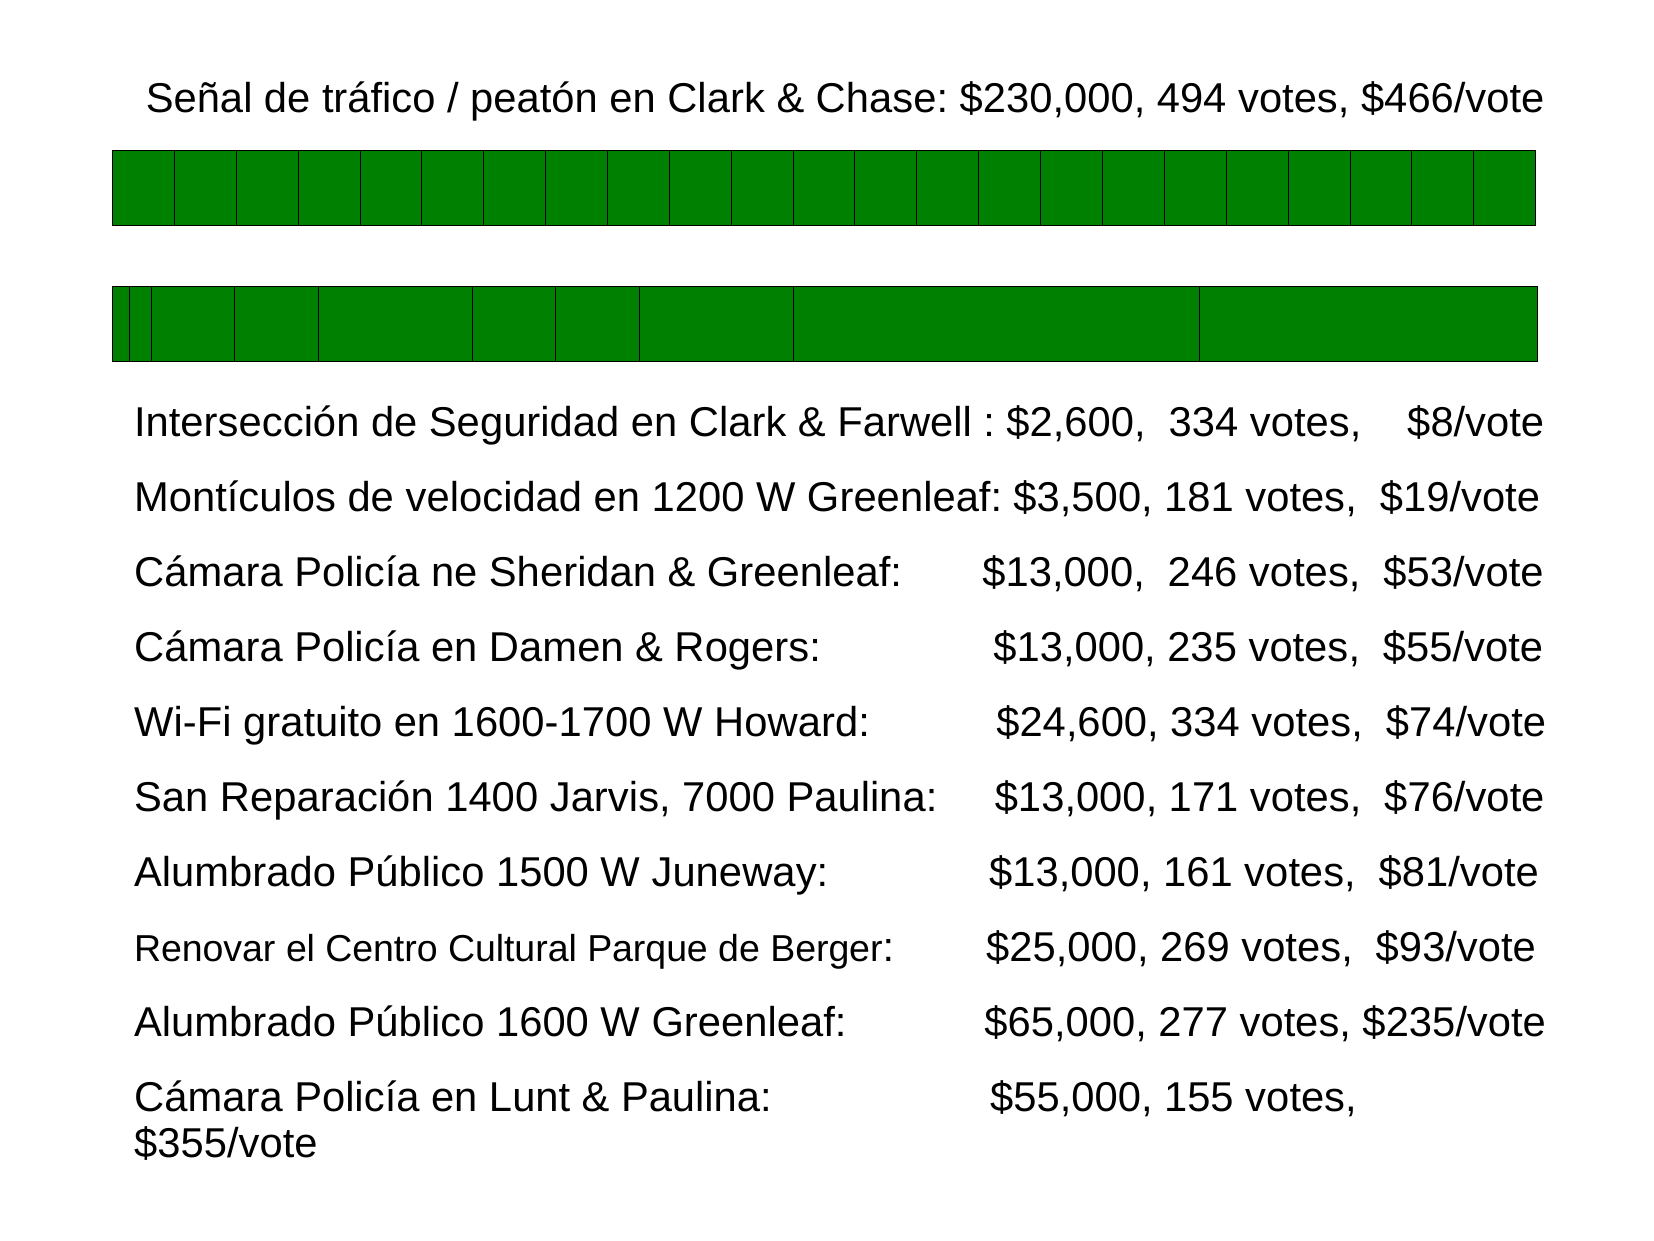

Señal de tráfico / peatón en Clark & Chase: $230,000, 494 votes, $466/vote
# Intersección de Seguridad en Clark & Farwell : $2,600, 334 votes, $8/vote
Montículos de velocidad en 1200 W Greenleaf: $3,500, 181 votes, $19/vote
Cámara Policía ne Sheridan & Greenleaf: $13,000, 246 votes, $53/vote
Cámara Policía en Damen & Rogers: $13,000, 235 votes, $55/vote
Wi-Fi gratuito en 1600-1700 W Howard: $24,600, 334 votes, $74/vote
San Reparación 1400 Jarvis, 7000 Paulina: $13,000, 171 votes, $76/vote
Alumbrado Público 1500 W Juneway: $13,000, 161 votes, $81/vote
Renovar el Centro Cultural Parque de Berger: $25,000, 269 votes, $93/vote
Alumbrado Público 1600 W Greenleaf: $65,000, 277 votes, $235/vote
Cámara Policía en Lunt & Paulina: $55,000, 155 votes, $355/vote